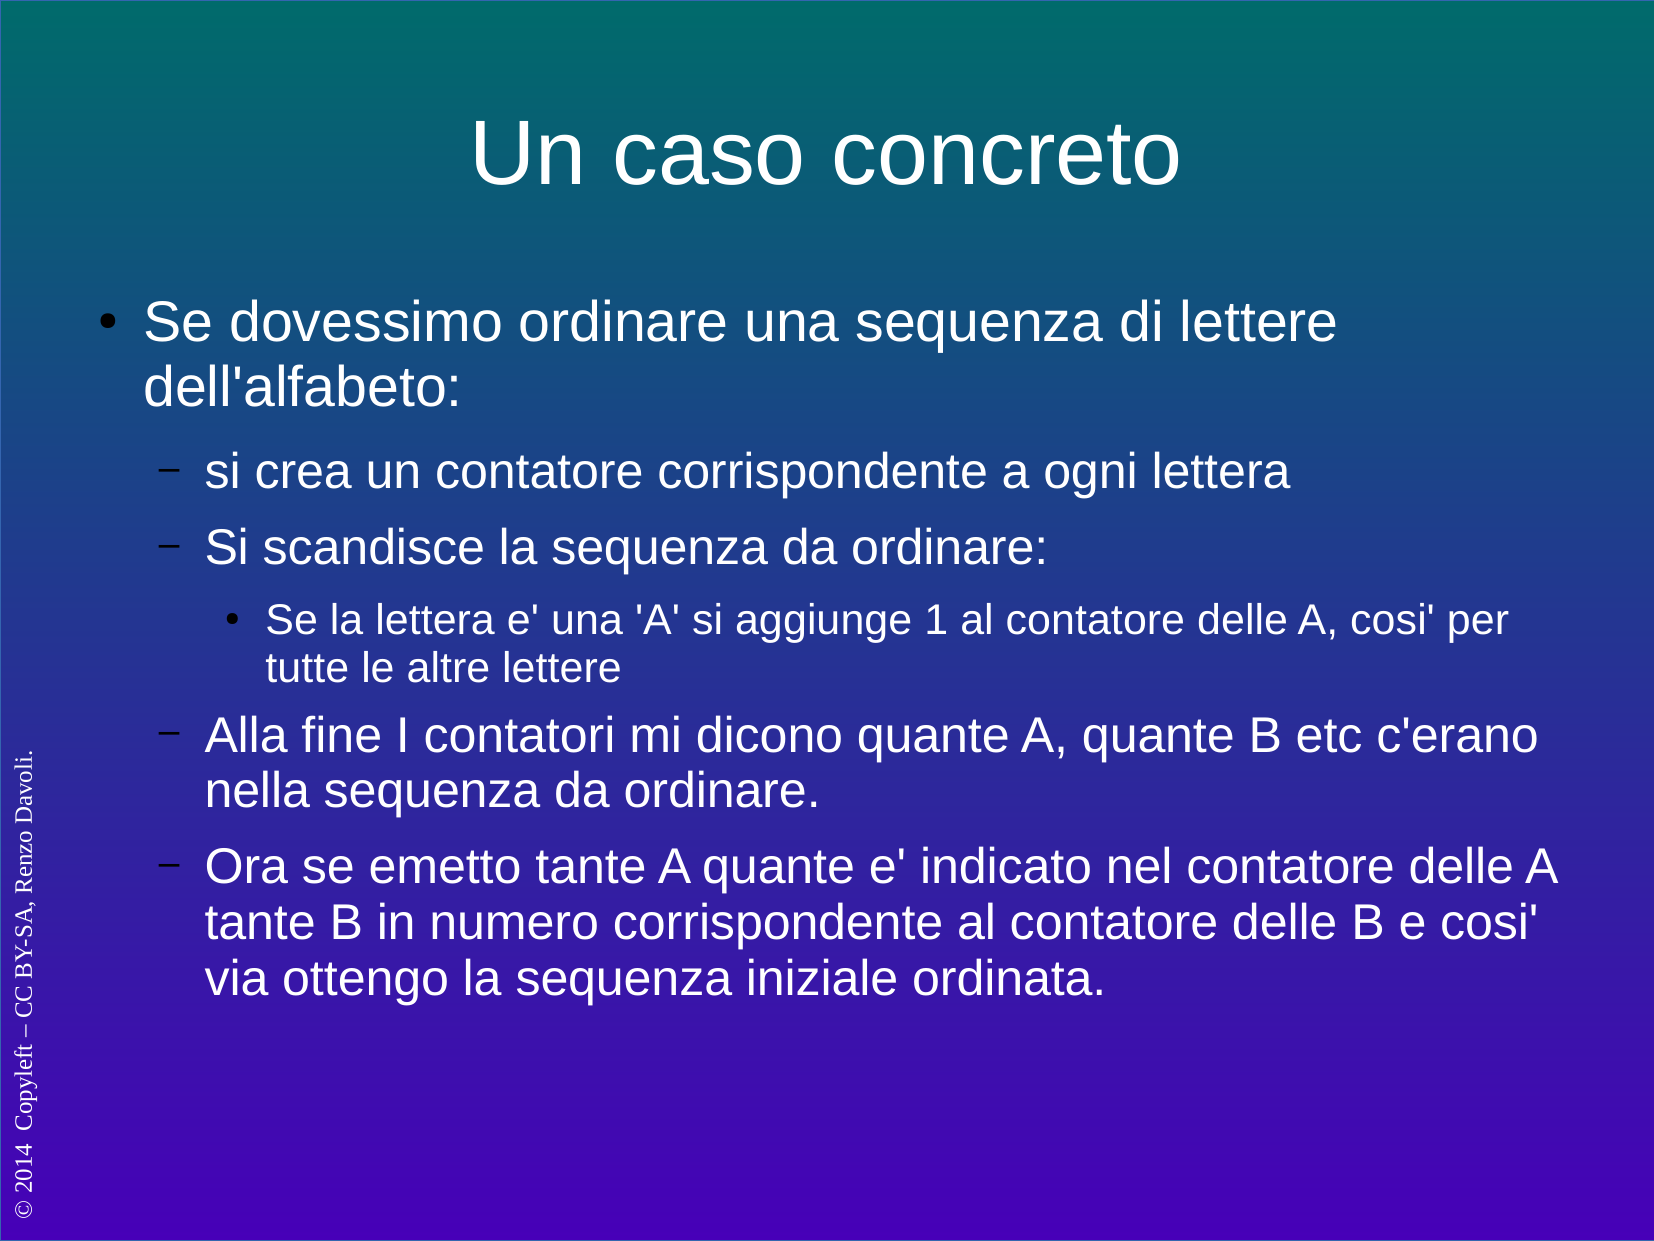

# Un caso concreto
Se dovessimo ordinare una sequenza di lettere dell'alfabeto:
si crea un contatore corrispondente a ogni lettera
Si scandisce la sequenza da ordinare:
Se la lettera e' una 'A' si aggiunge 1 al contatore delle A, cosi' per tutte le altre lettere
Alla fine I contatori mi dicono quante A, quante B etc c'erano nella sequenza da ordinare.
Ora se emetto tante A quante e' indicato nel contatore delle A tante B in numero corrispondente al contatore delle B e cosi' via ottengo la sequenza iniziale ordinata.